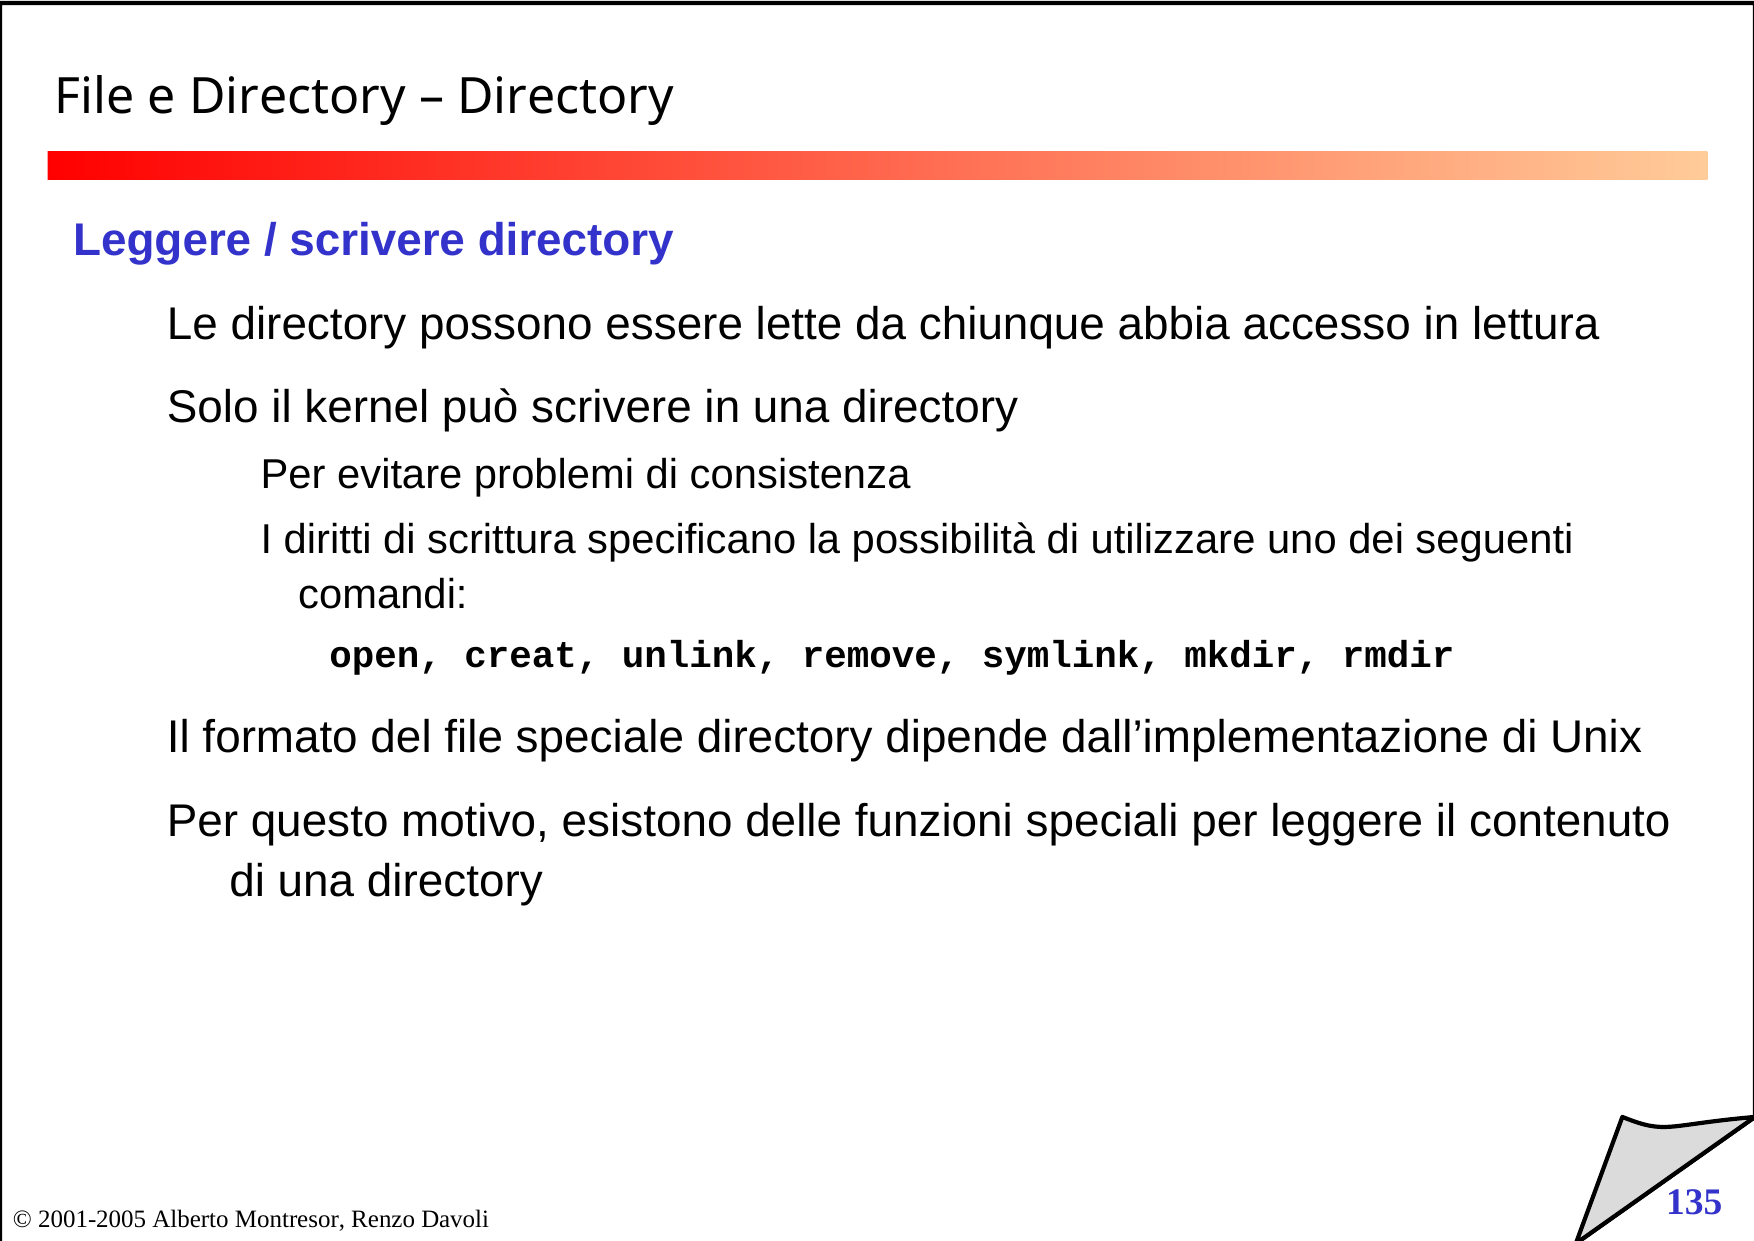

# File e Directory – Directory
Leggere / scrivere directory
Le directory possono essere lette da chiunque abbia accesso in lettura
Solo il kernel può scrivere in una directory
Per evitare problemi di consistenza
I diritti di scrittura specificano la possibilità di utilizzare uno dei seguenti comandi:
open, creat, unlink, remove, symlink, mkdir, rmdir
Il formato del file speciale directory dipende dall’implementazione di Unix
Per questo motivo, esistono delle funzioni speciali per leggere il contenuto di una directory